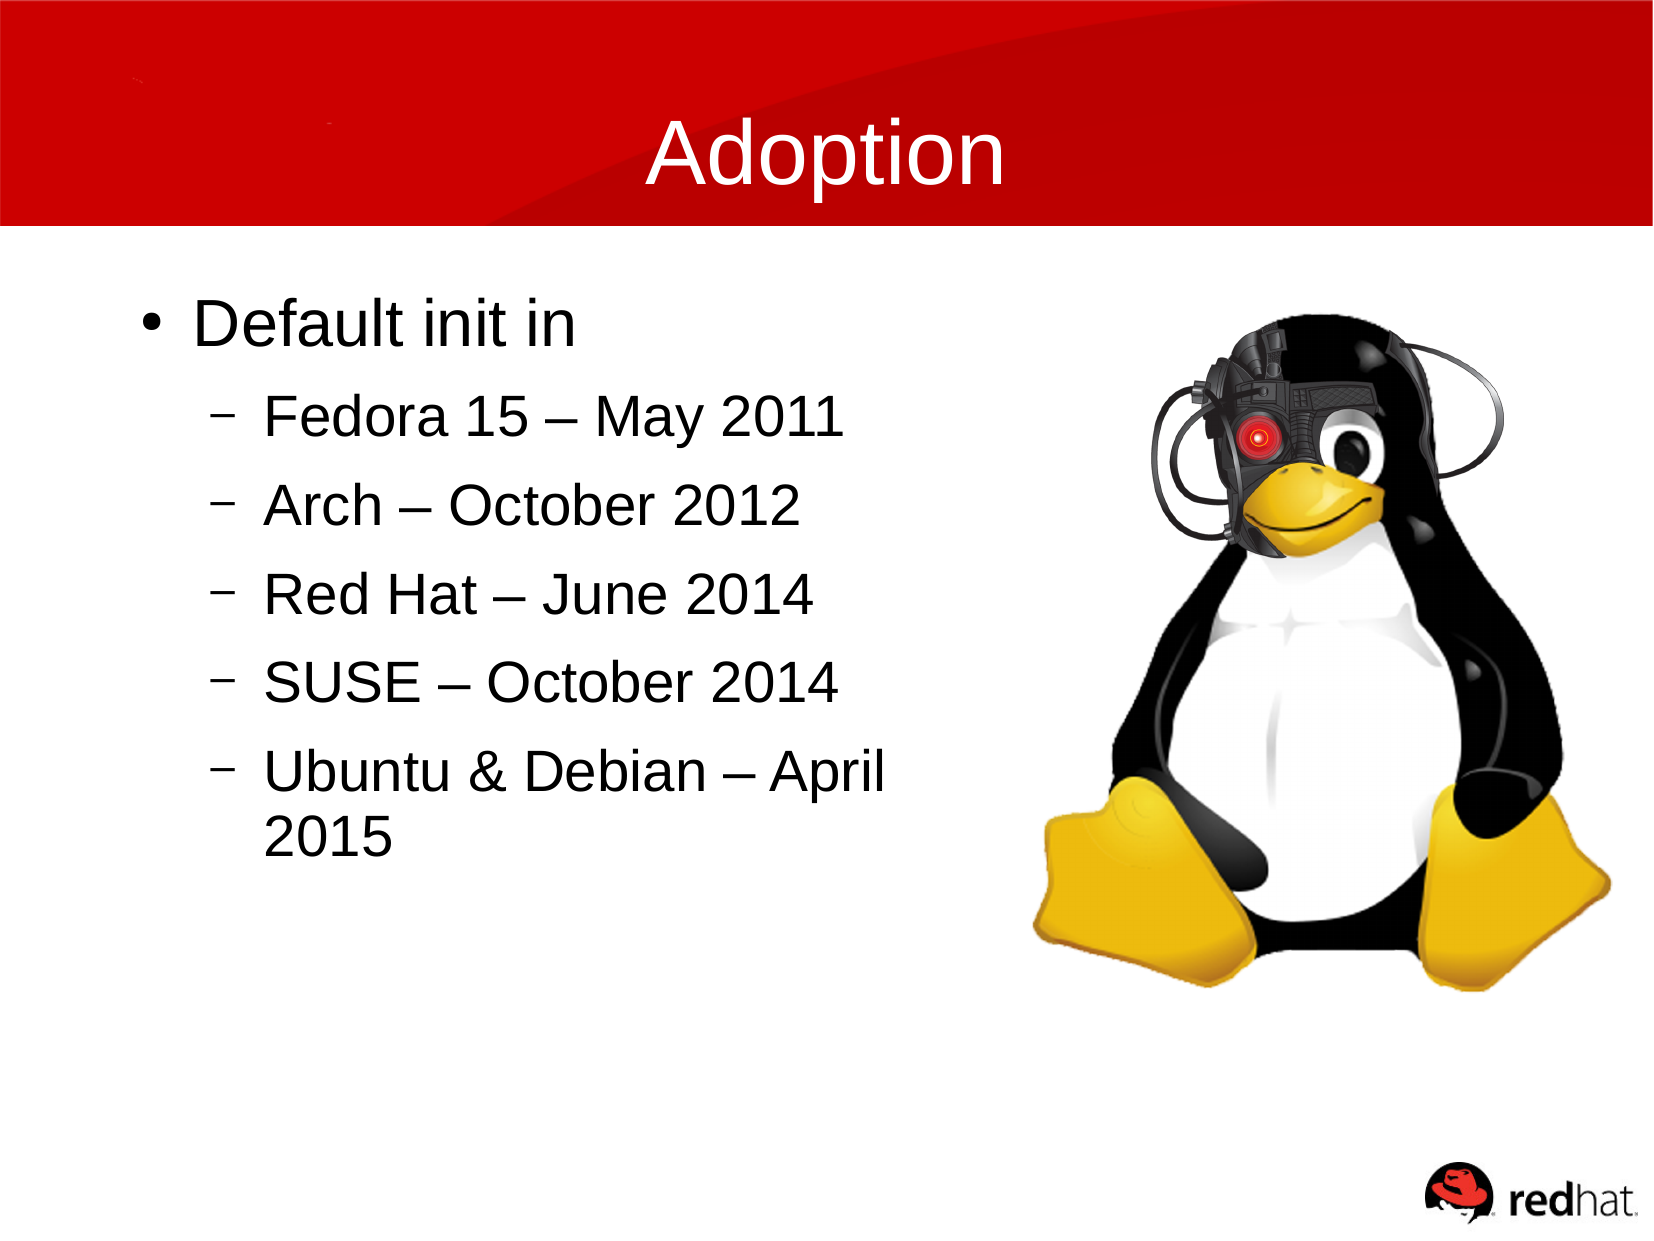

# Adoption
Default init in
Fedora 15 – May 2011
Arch – October 2012
Red Hat – June 2014
SUSE – October 2014
Ubuntu & Debian – April 2015